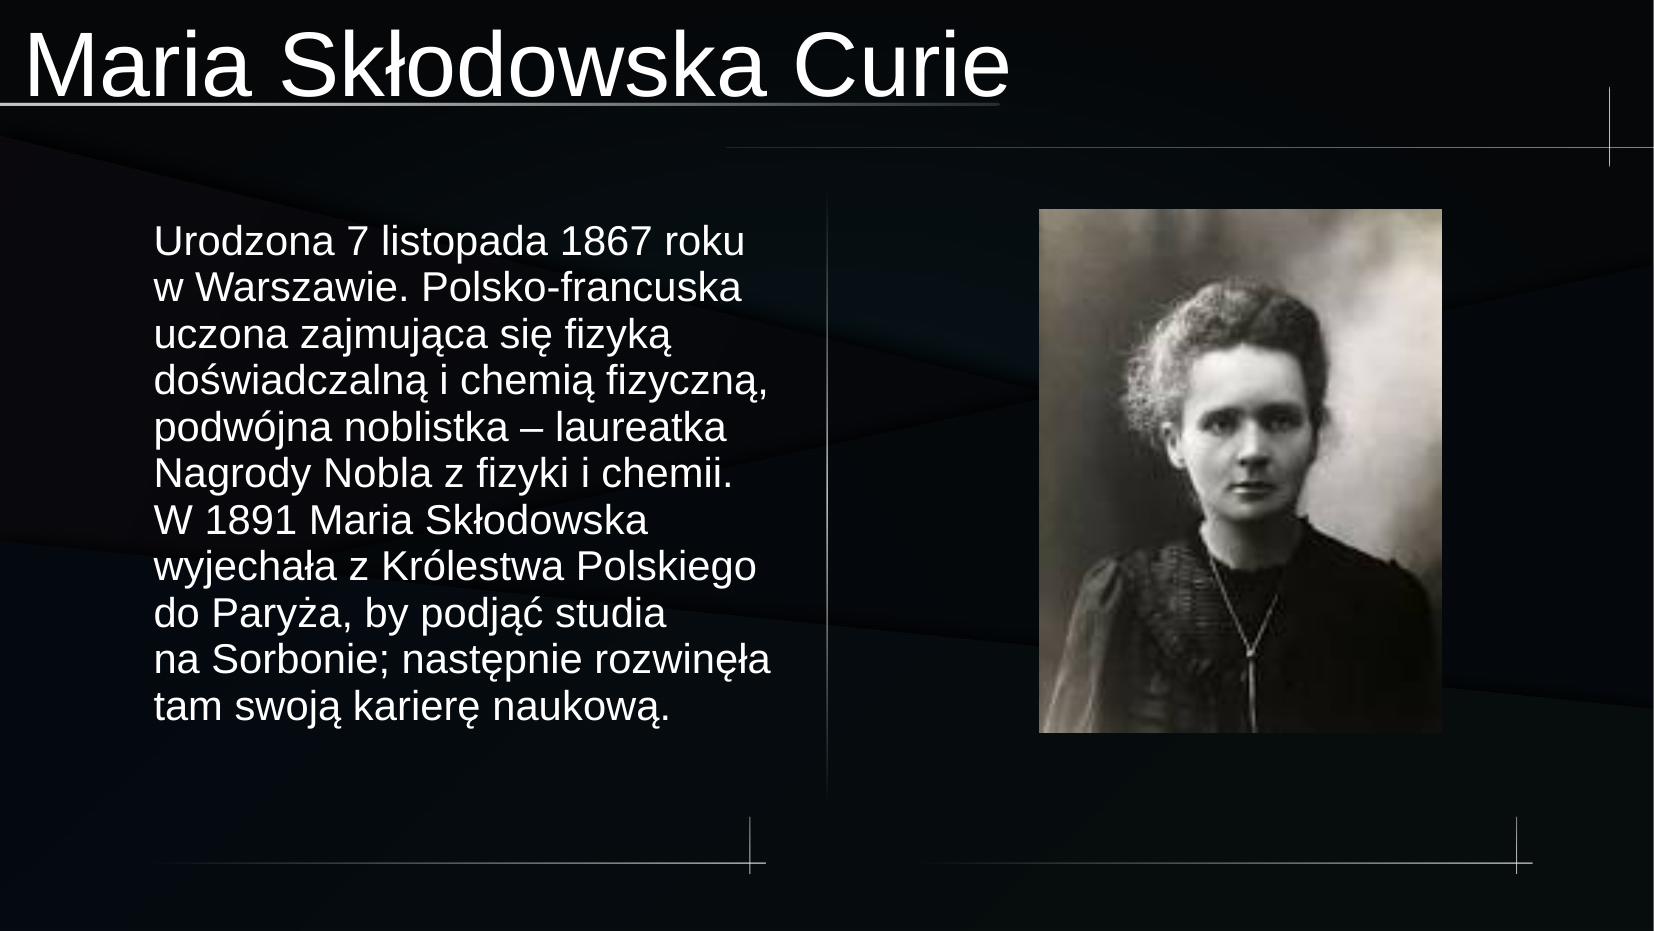

# Maria Skłodowska Curie
Urodzona 7 listopada 1867 roku w Warszawie. Polsko-francuska uczona zajmująca się fizyką doświadczalną i chemią fizyczną, podwójna noblistka – laureatka Nagrody Nobla z fizyki i chemii. W 1891 Maria Skłodowska wyjechała z Królestwa Polskiego do Paryża, by podjąć studia na Sorbonie; następnie rozwinęła tam swoją karierę naukową.